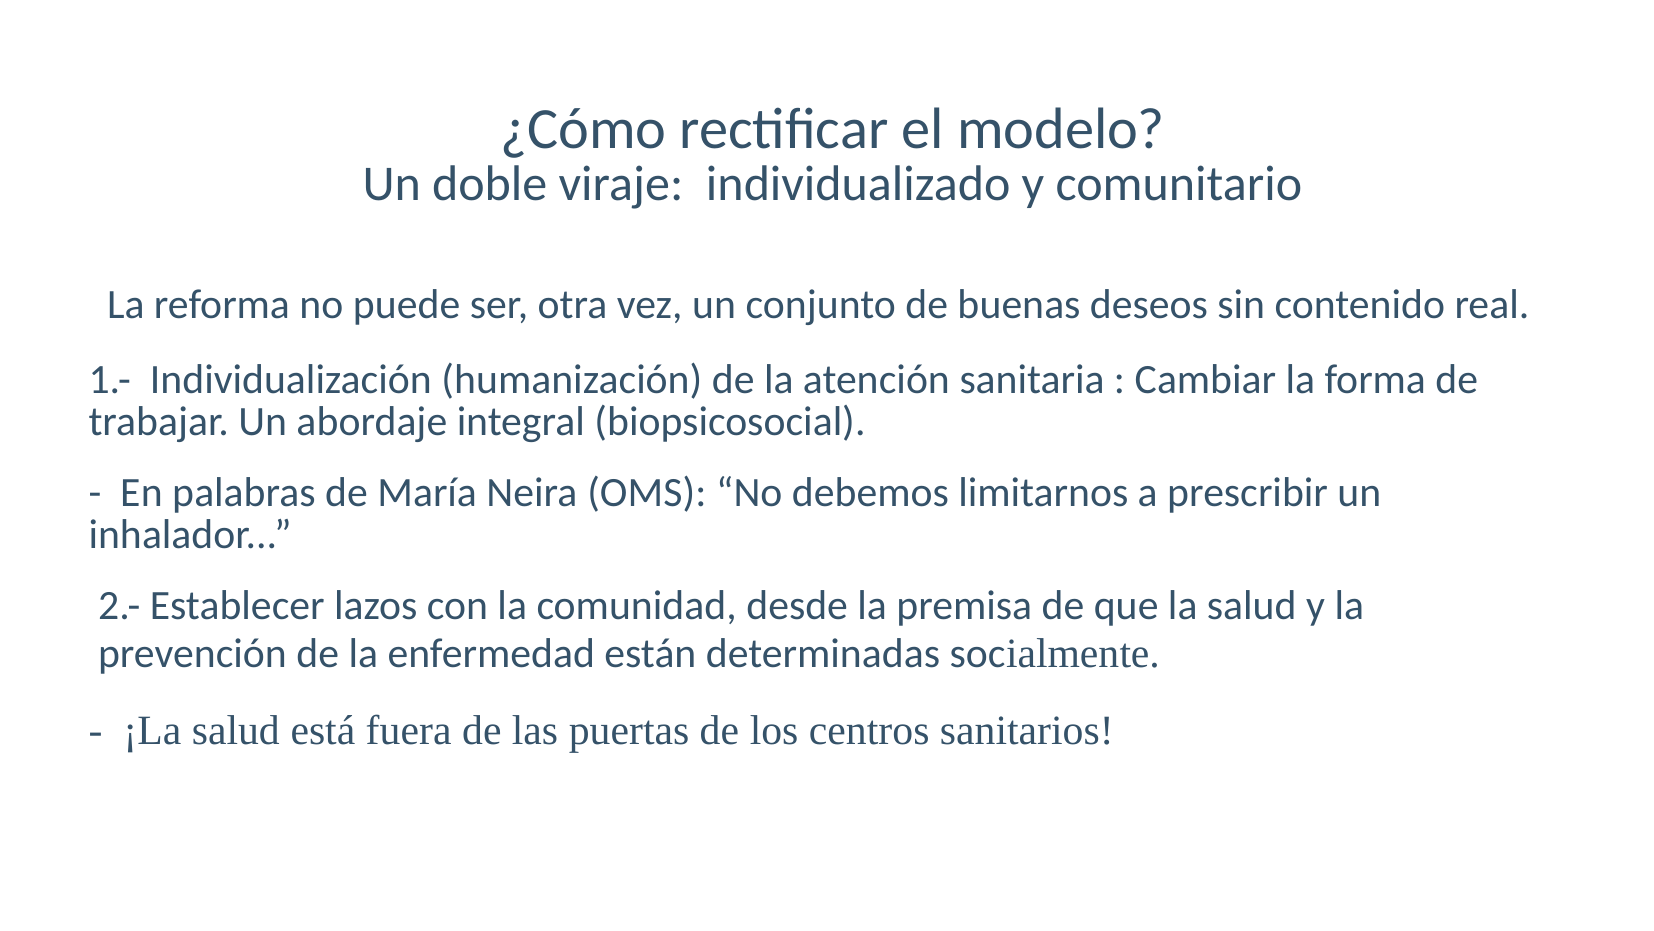

# ¿Cómo rectificar el modelo? Un doble viraje: individualizado y comunitario
 La reforma no puede ser, otra vez, un conjunto de buenas deseos sin contenido real.
1.- Individualización (humanización) de la atención sanitaria : Cambiar la forma de trabajar. Un abordaje integral (biopsicosocial).
- En palabras de María Neira (OMS): “No debemos limitarnos a prescribir un inhalador...”
 2.- Establecer lazos con la comunidad, desde la premisa de que la salud y la prevención de la enfermedad están determinadas socialmente.
- ¡La salud está fuera de las puertas de los centros sanitarios!